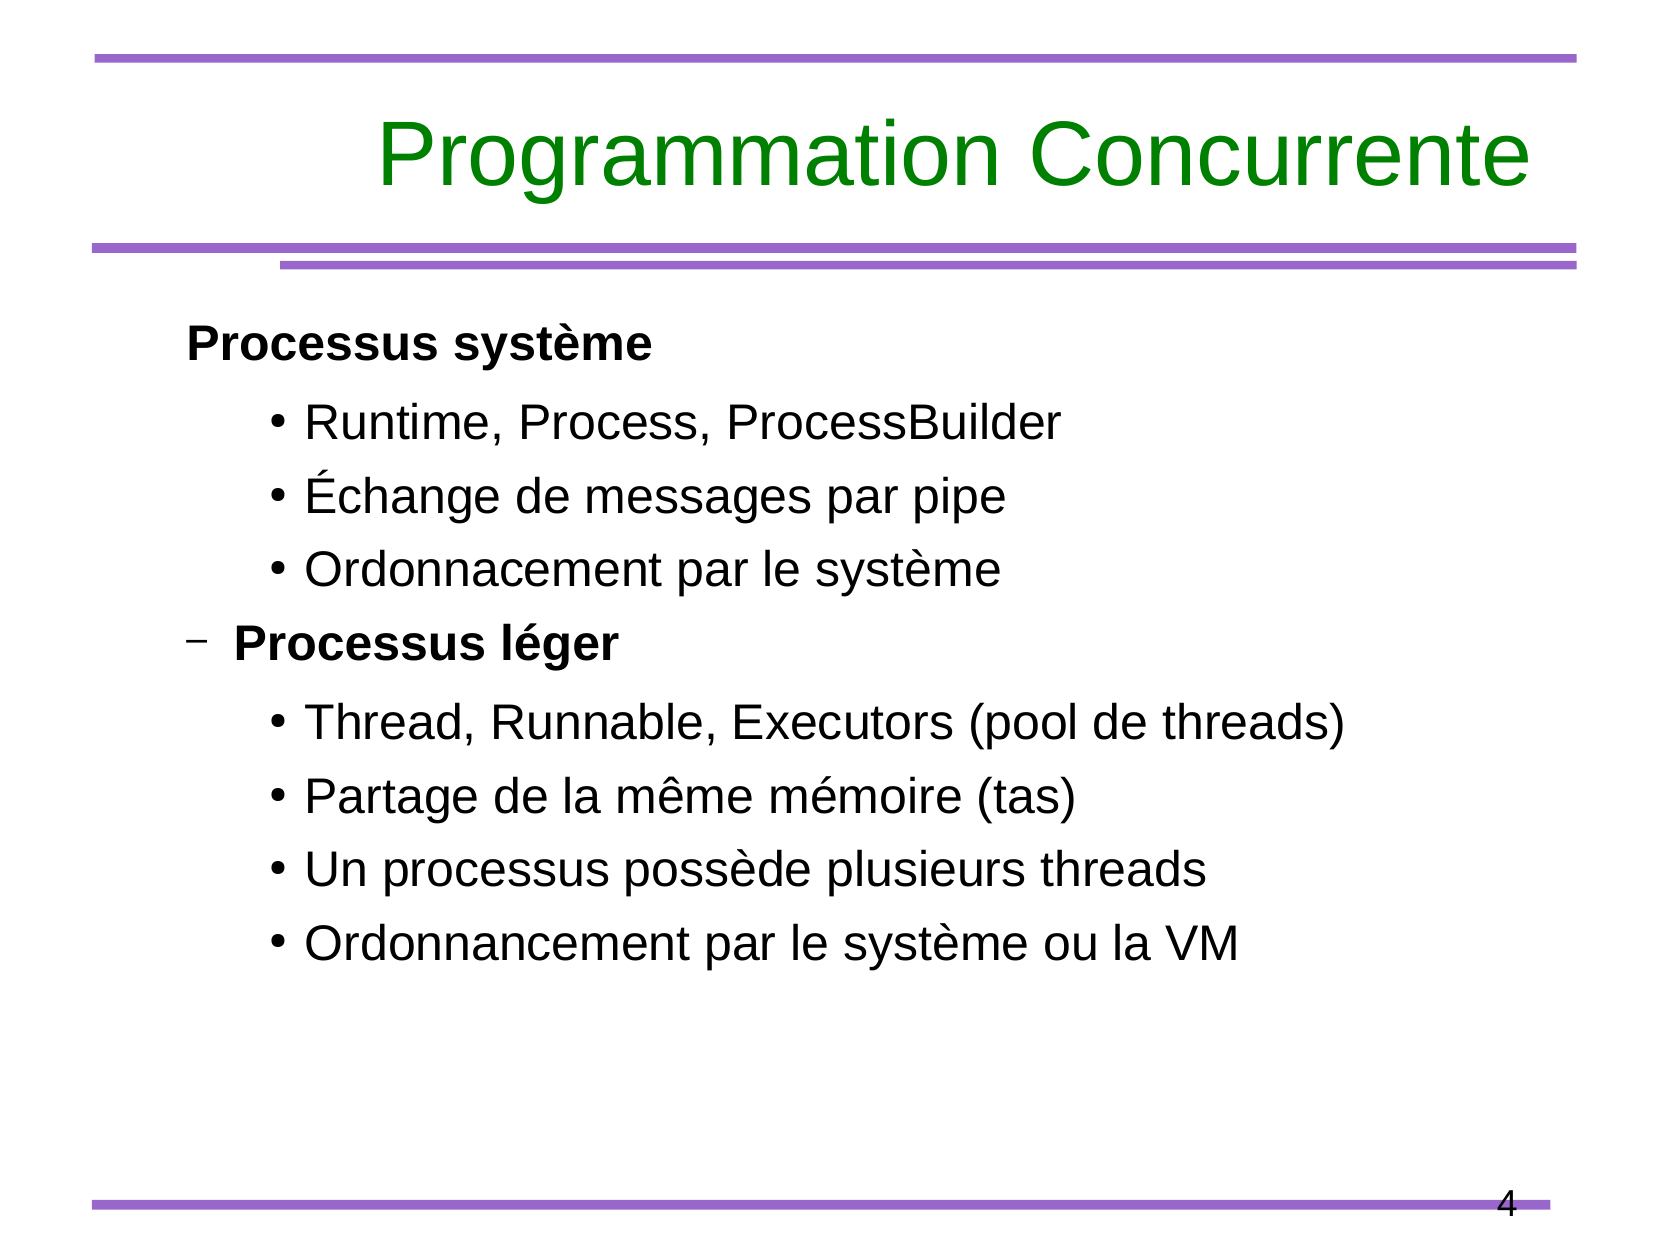

# Programmation Concurrente
Processus système
Runtime, Process, ProcessBuilder
Échange de messages par pipe
Ordonnacement par le système
Processus léger
Thread, Runnable, Executors (pool de threads)
Partage de la même mémoire (tas)
Un processus possède plusieurs threads
Ordonnancement par le système ou la VM